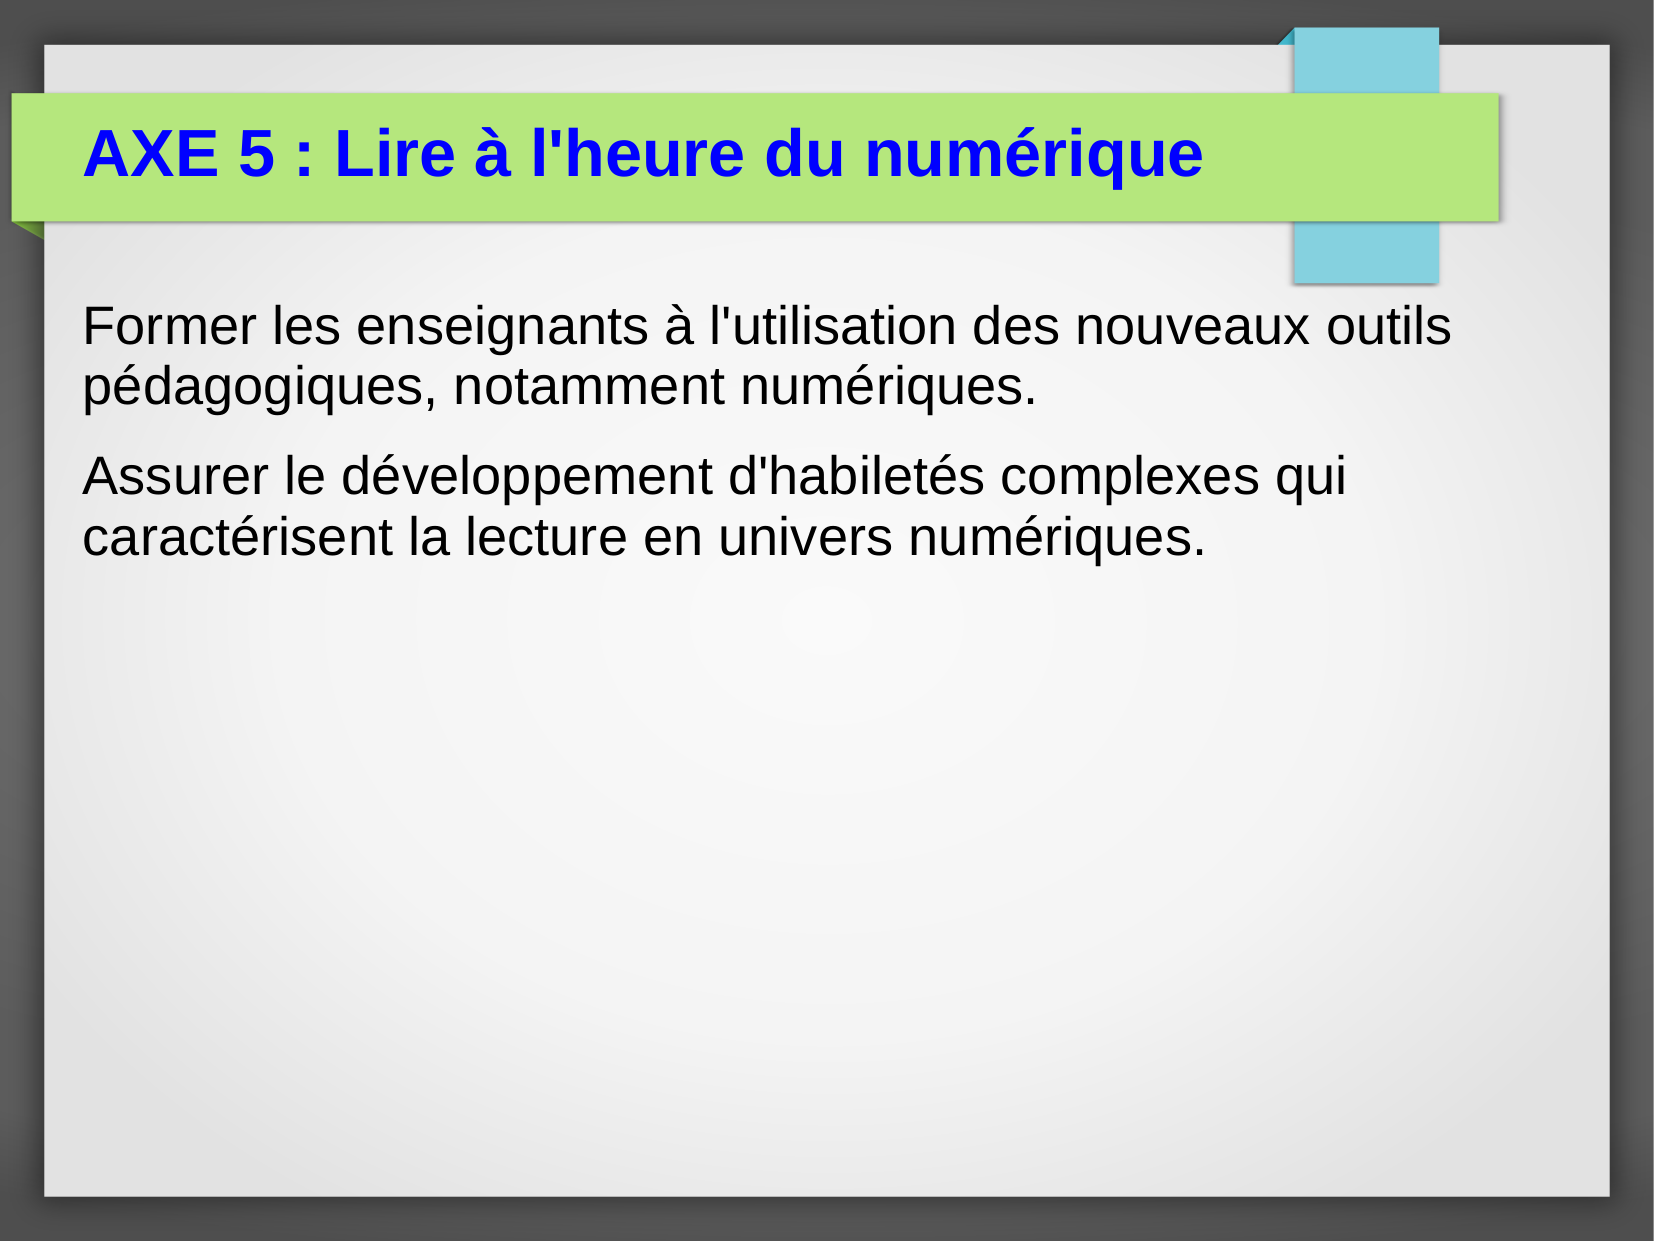

# AXE 5 : Lire à l'heure du numérique
Former les enseignants à l'utilisation des nouveaux outils pédagogiques, notamment numériques.
Assurer le développement d'habiletés complexes qui caractérisent la lecture en univers numériques.